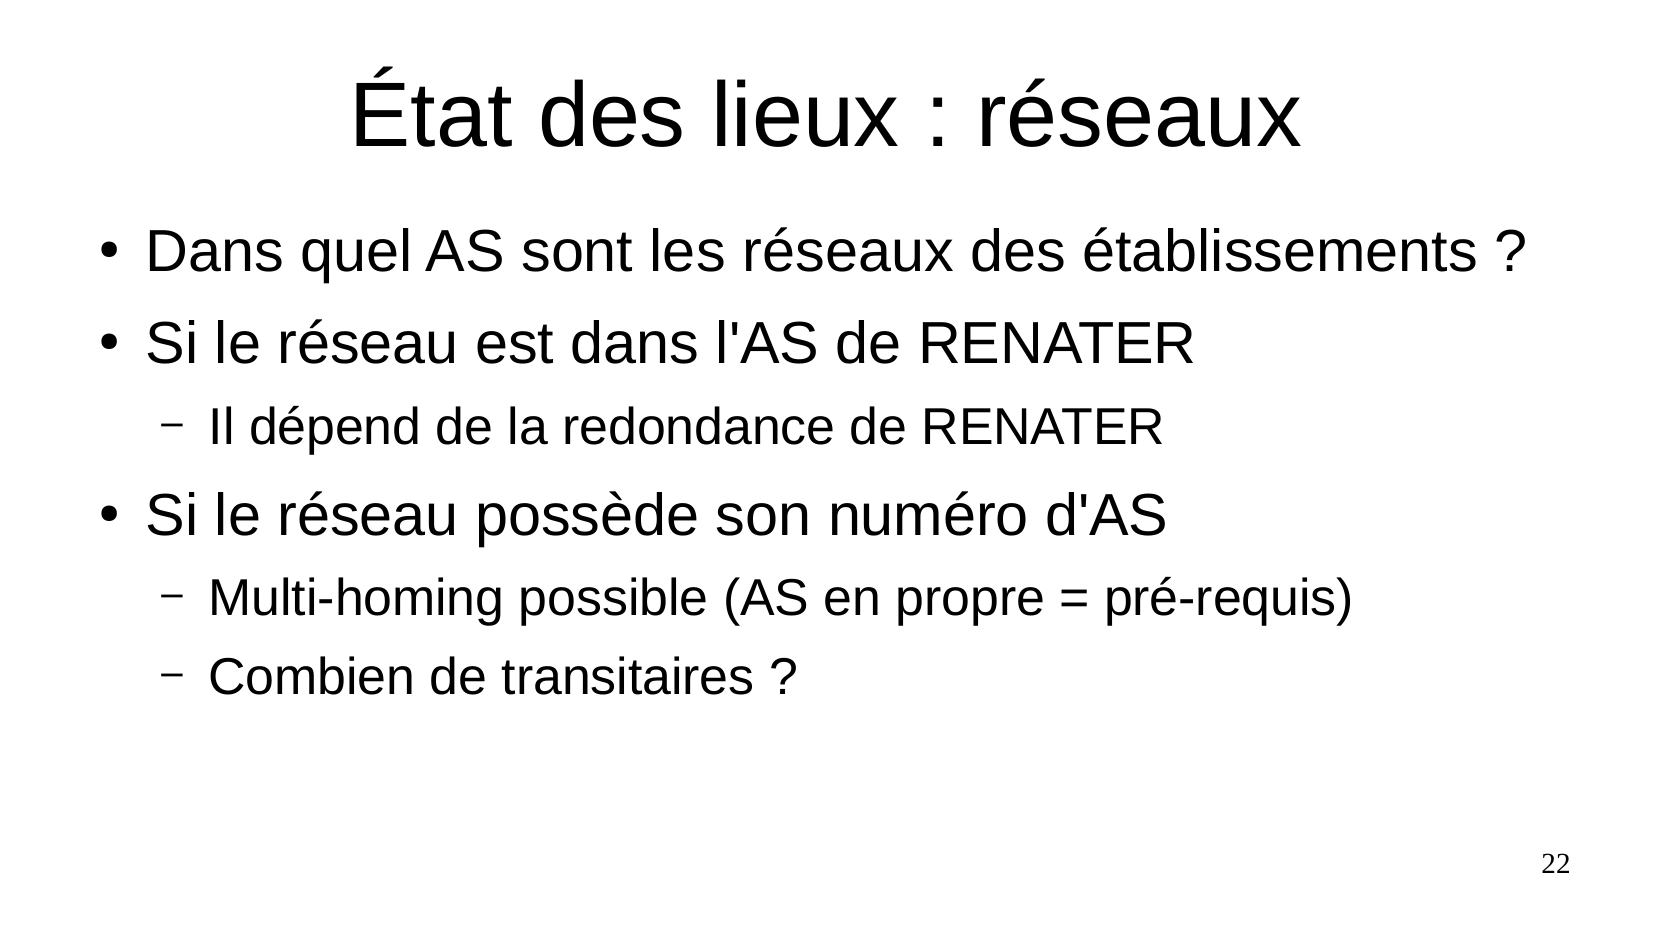

# État des lieux : réseaux
Dans quel AS sont les réseaux des établissements ?
Si le réseau est dans l'AS de RENATER
Il dépend de la redondance de RENATER
Si le réseau possède son numéro d'AS
Multi-homing possible (AS en propre = pré-requis)
Combien de transitaires ?
22